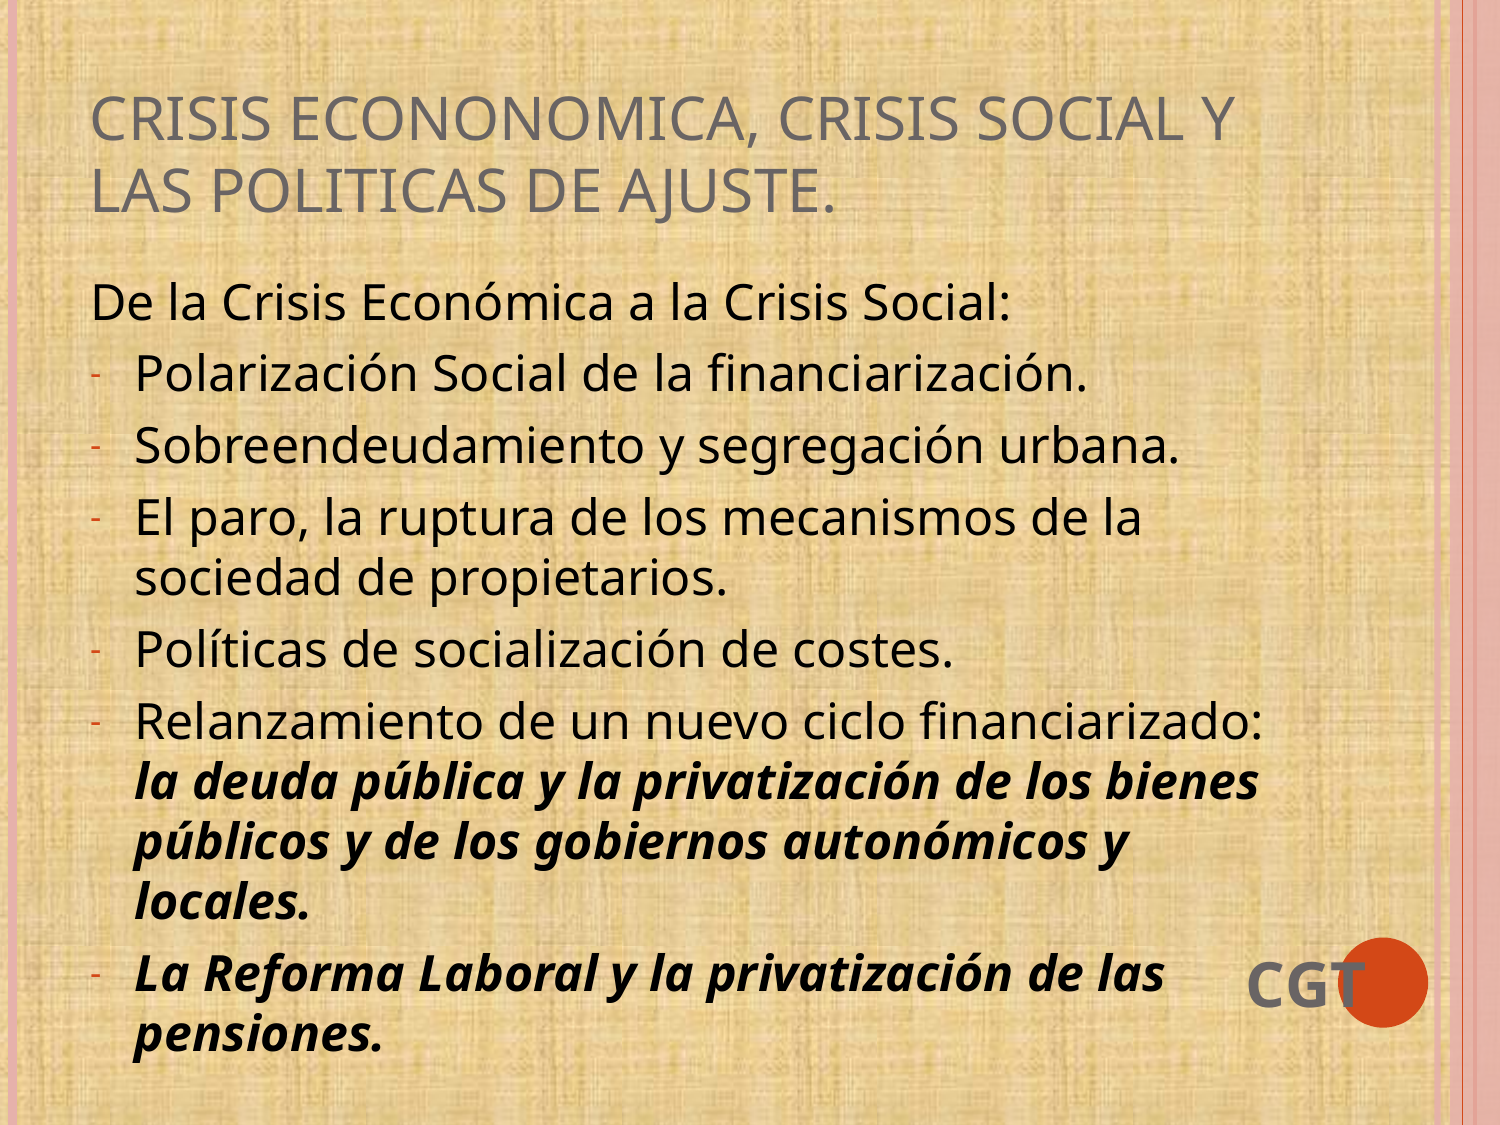

# CRISIS ECONONOMICA, CRISIS SOCIAL Y LAS POLITICAS DE AJUSTE.
De la Crisis Económica a la Crisis Social:
Polarización Social de la financiarización.
Sobreendeudamiento y segregación urbana.
El paro, la ruptura de los mecanismos de la sociedad de propietarios.
Políticas de socialización de costes.
Relanzamiento de un nuevo ciclo financiarizado: la deuda pública y la privatización de los bienes públicos y de los gobiernos autonómicos y locales.
La Reforma Laboral y la privatización de las pensiones.
CGT